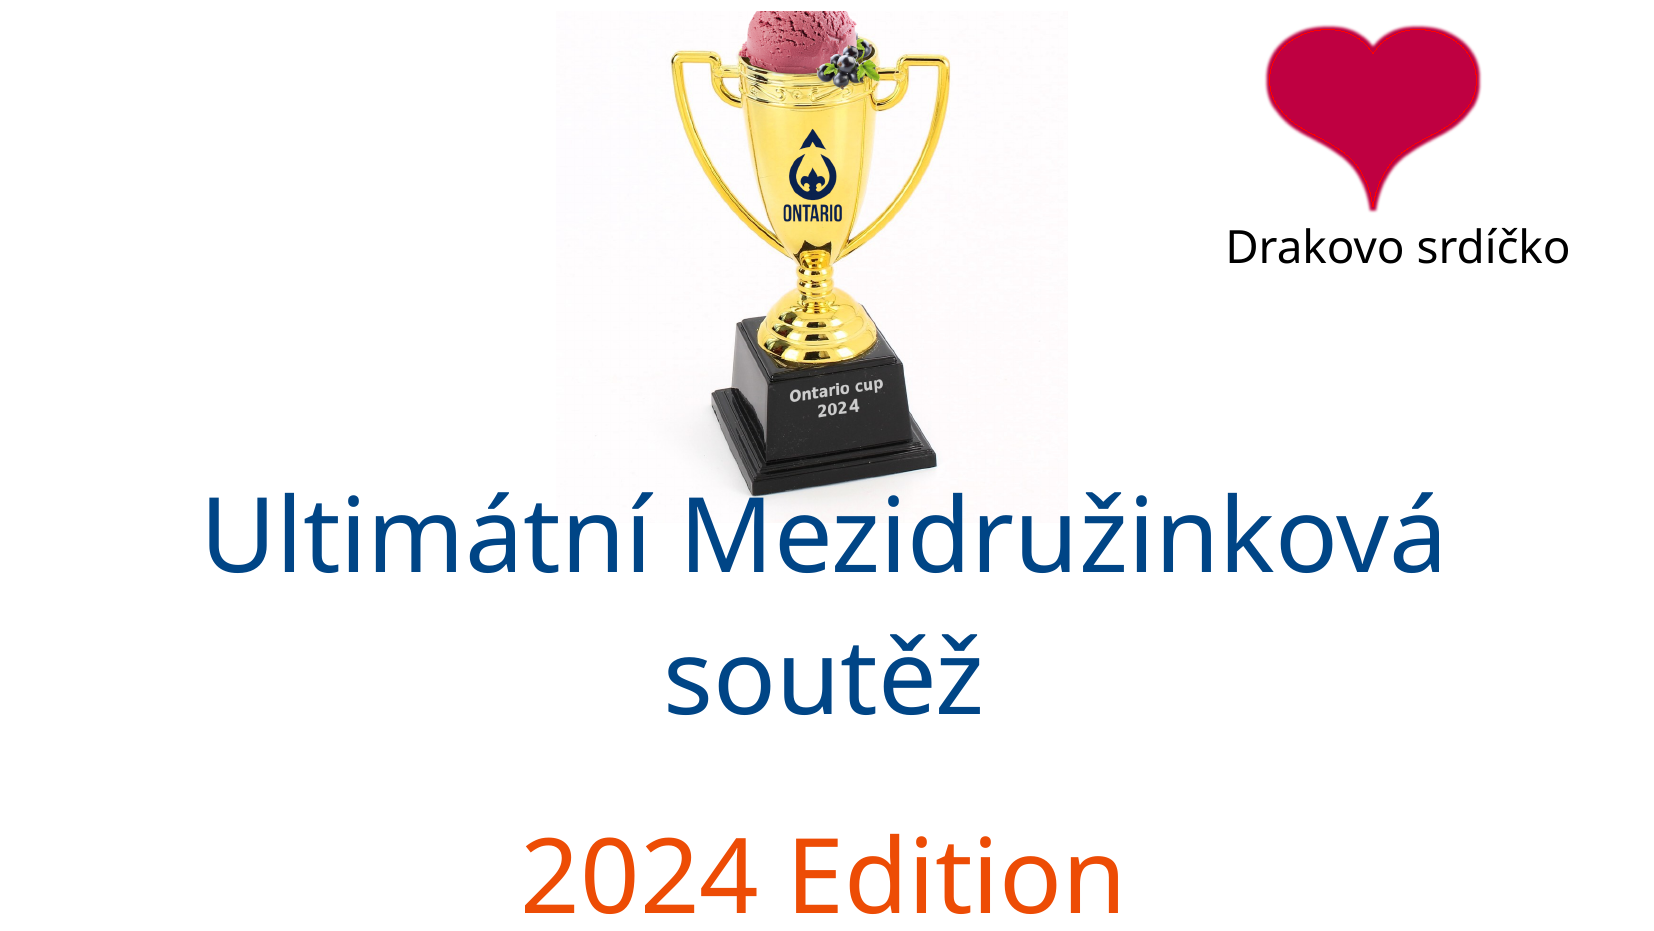

Drakovo srdíčko
# Ultimátní Mezidružinková soutěž
2024 Edition